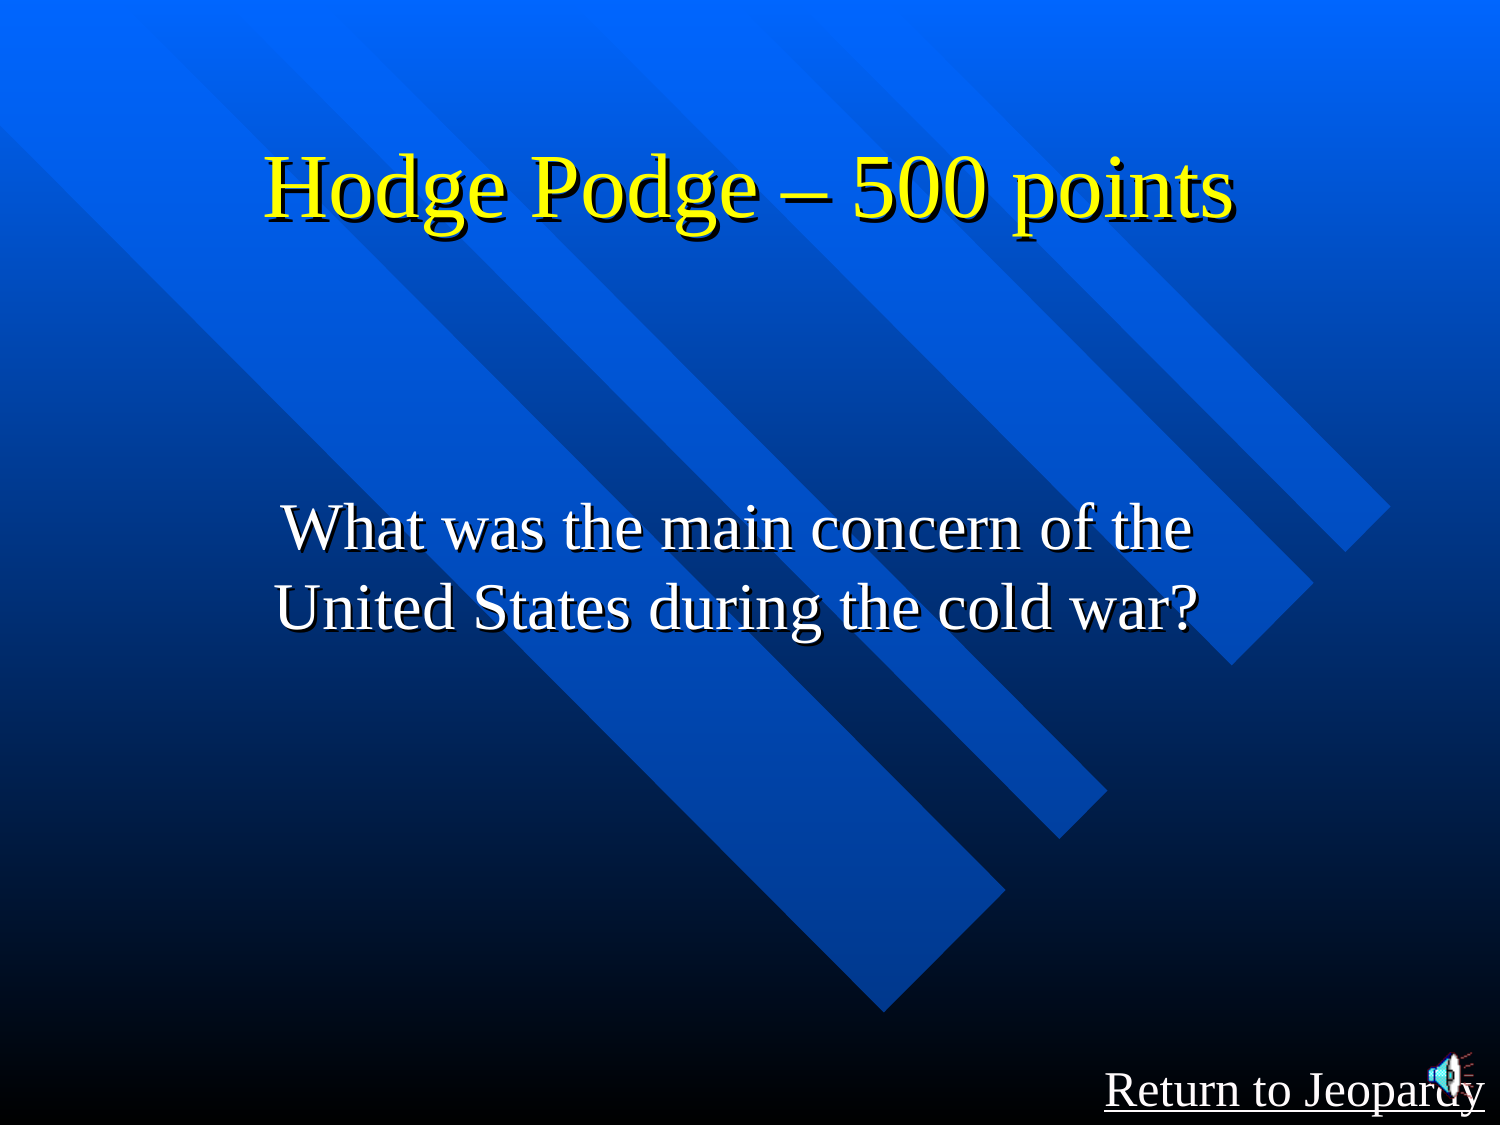

# Hodge Podge – 500 points
What was the main concern of the United States during the cold war?
Return to Jeopardy